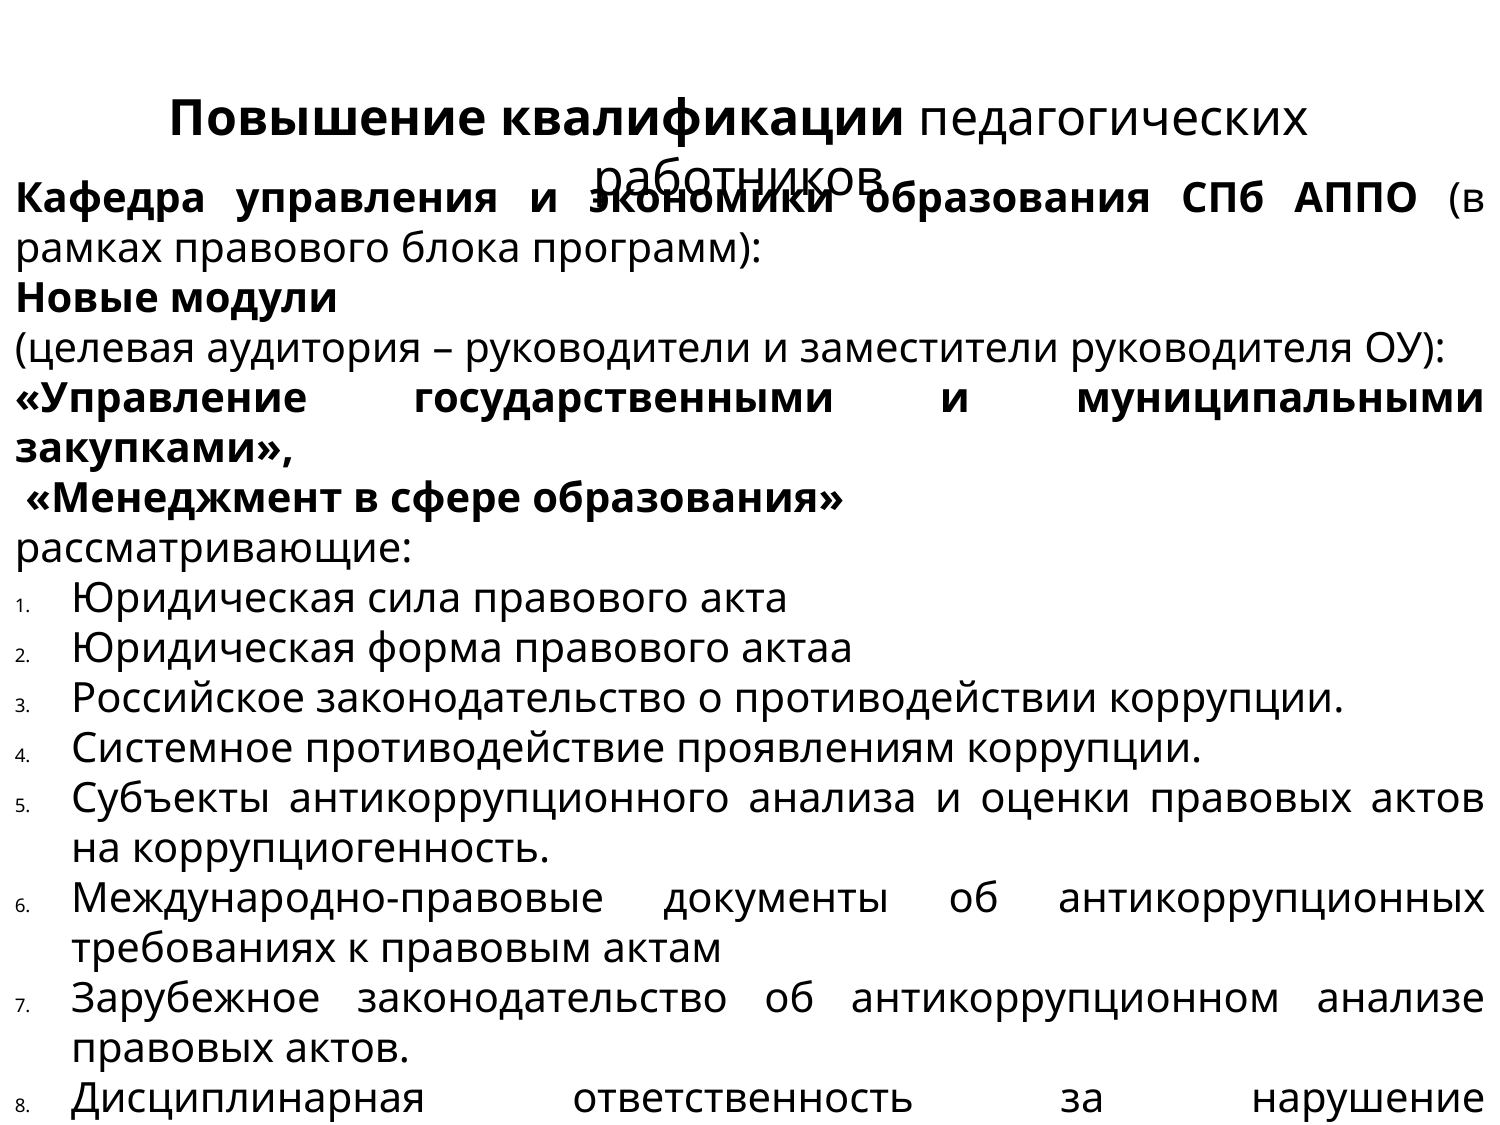

Повышение квалификации педагогических работников
Кафедра управления и экономики образования СПб АППО (в рамках правового блока программ):
Новые модули
(целевая аудитория – руководители и заместители руководителя ОУ):
«Управление государственными и муниципальными закупками»,
 «Менеджмент в сфере образования»
рассматривающие:
Юридическая сила правового акта
Юридическая форма правового актаа
Российское законодательство о противодействии коррупции.
Системное противодействие проявлениям коррупции.
Субъекты антикоррупционного анализа и оценки правовых актов на коррупциогенность.
Международно-правовые документы об антикоррупционных требованиях к правовым актам
Зарубежное законодательство об антикоррупционном анализе правовых актов.
Дисциплинарная ответственность за нарушение антикоррупционного законодательства.